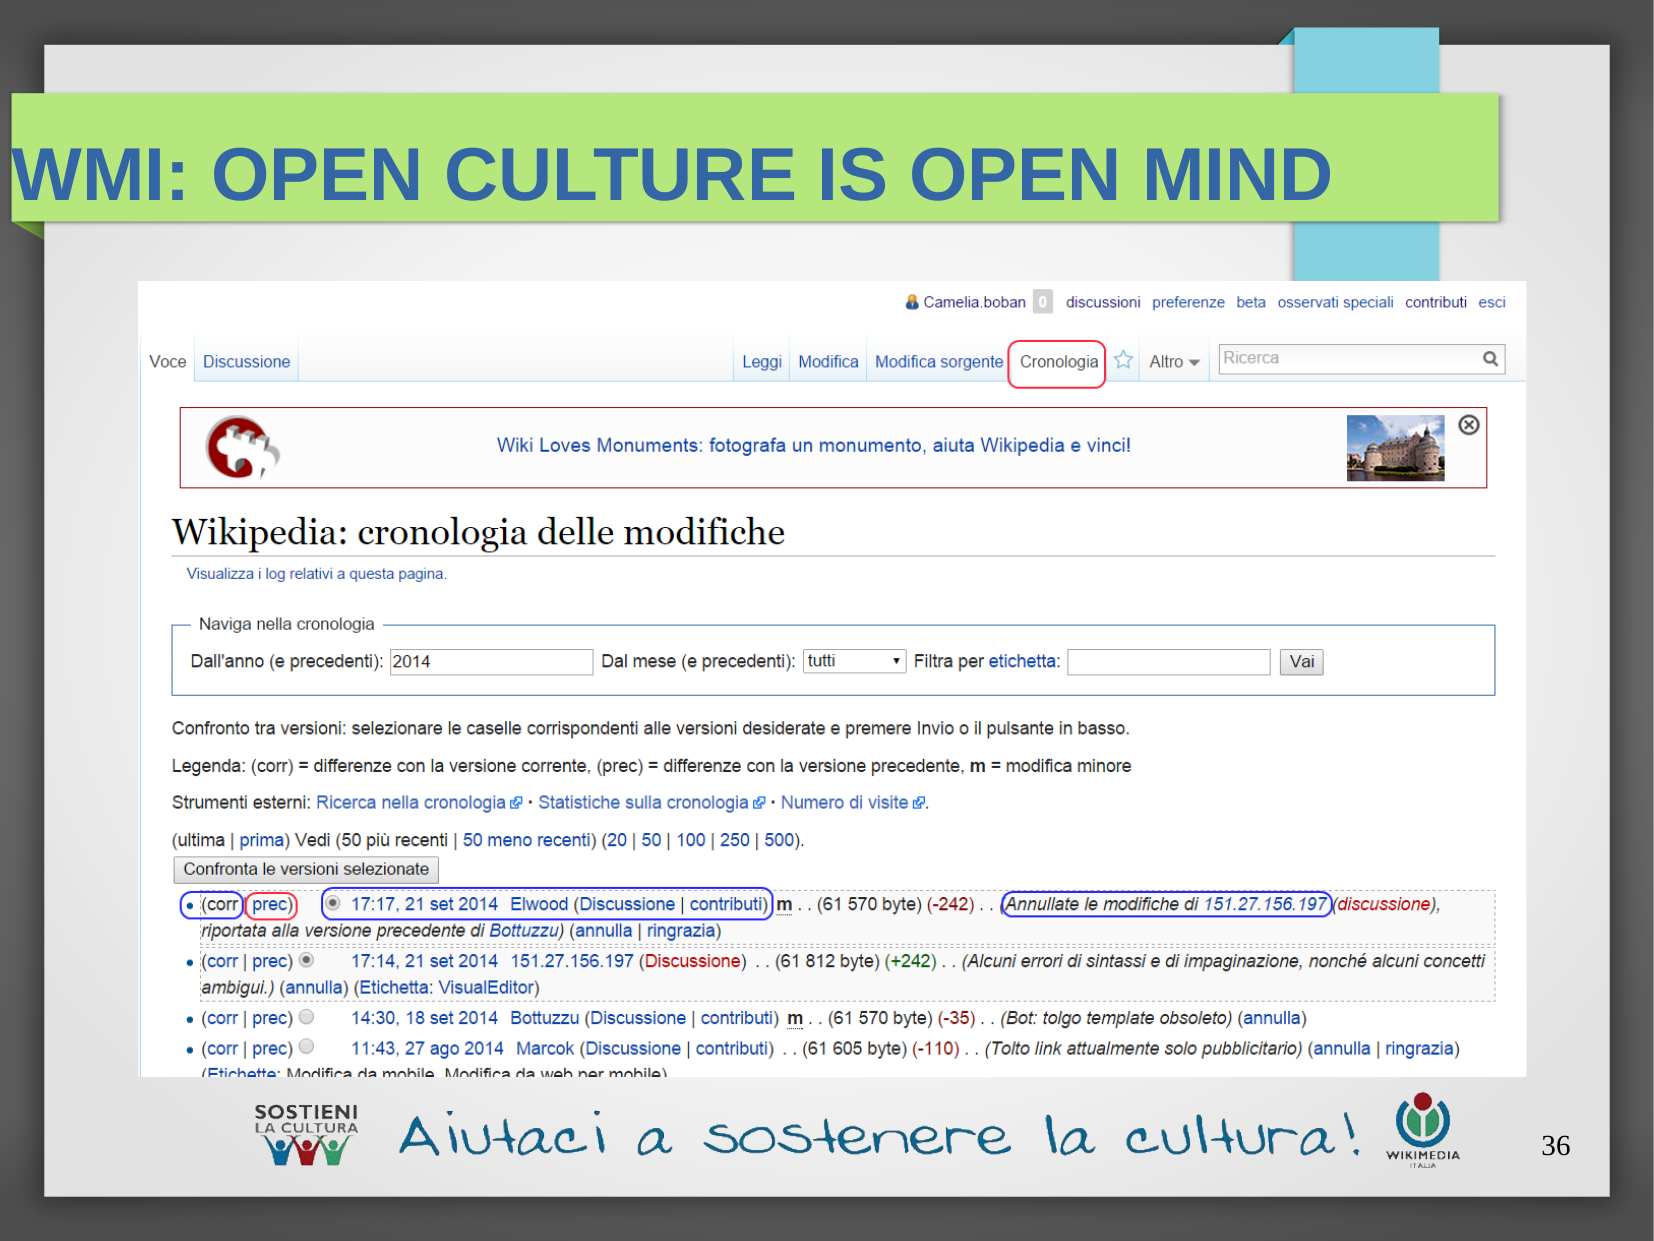

# WMI: OPEN CULTURE IS OPEN MIND
36